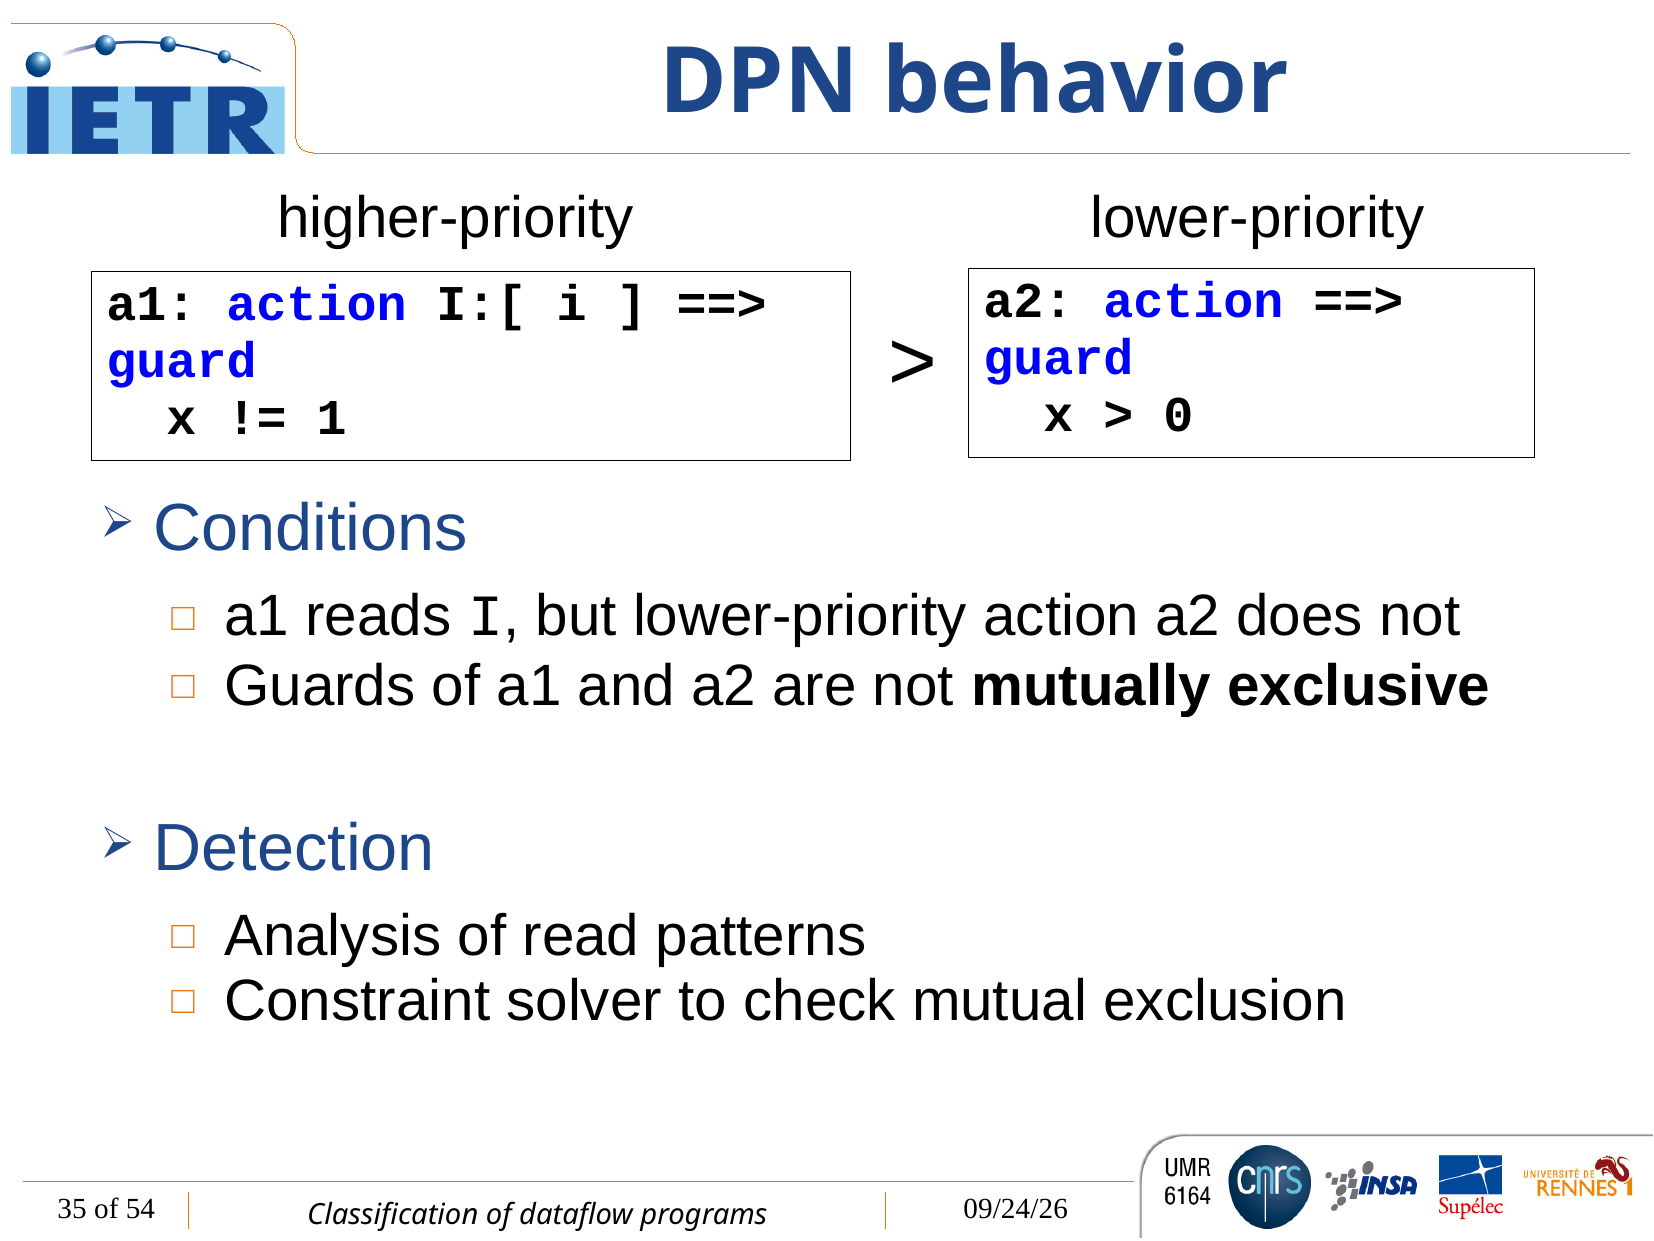

# DPN behavior
higher-priority
lower-priority
Conditions
a1 reads I, but lower-priority action a2 does not
Guards of a1 and a2 are not mutually exclusive
Detection
Analysis of read patterns
Constraint solver to check mutual exclusion
a2: action ==>
guard
 x > 0
a1: action I:[ i ] ==>
guard
 x != 1
>
35
Classification of dataflow programs